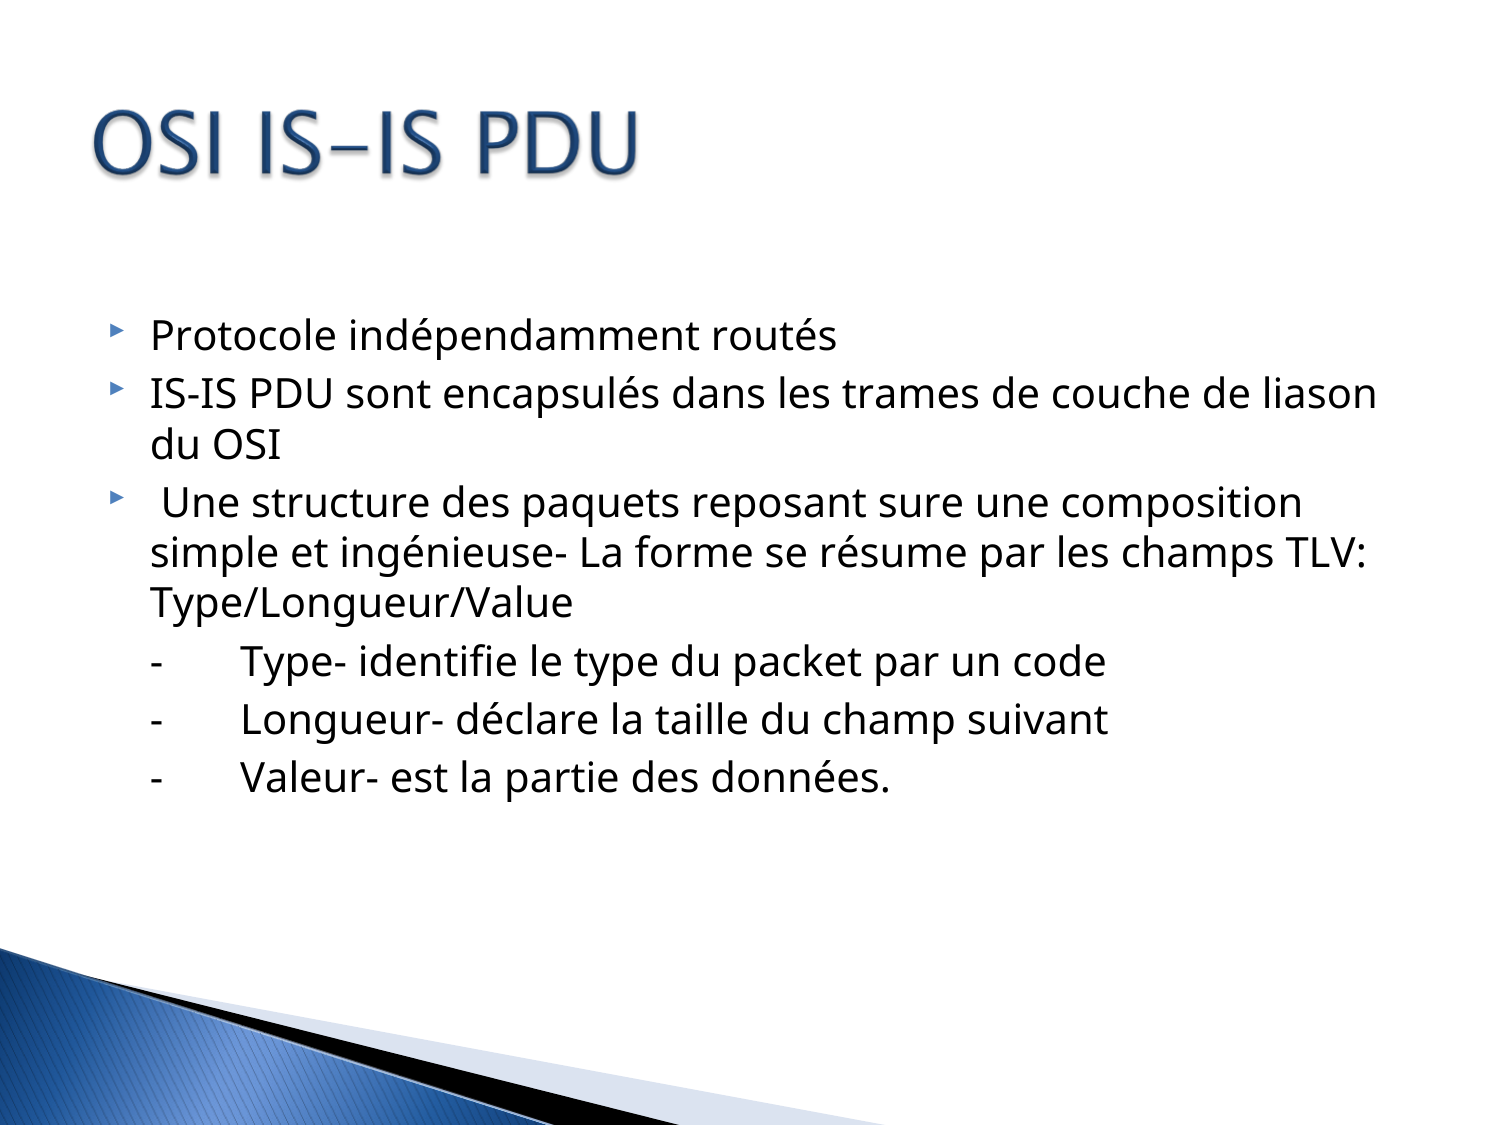

# Protocole indépendamment routés
IS-IS PDU sont encapsulés dans les trames de couche de liason du OSI
 Une structure des paquets reposant sure une composition simple et ingénieuse- La forme se résume par les champs TLV: Type/Longueur/Value
	-	Type- identifie le type du packet par un code
	- 	Longueur- déclare la taille du champ suivant
	- 	Valeur- est la partie des données.